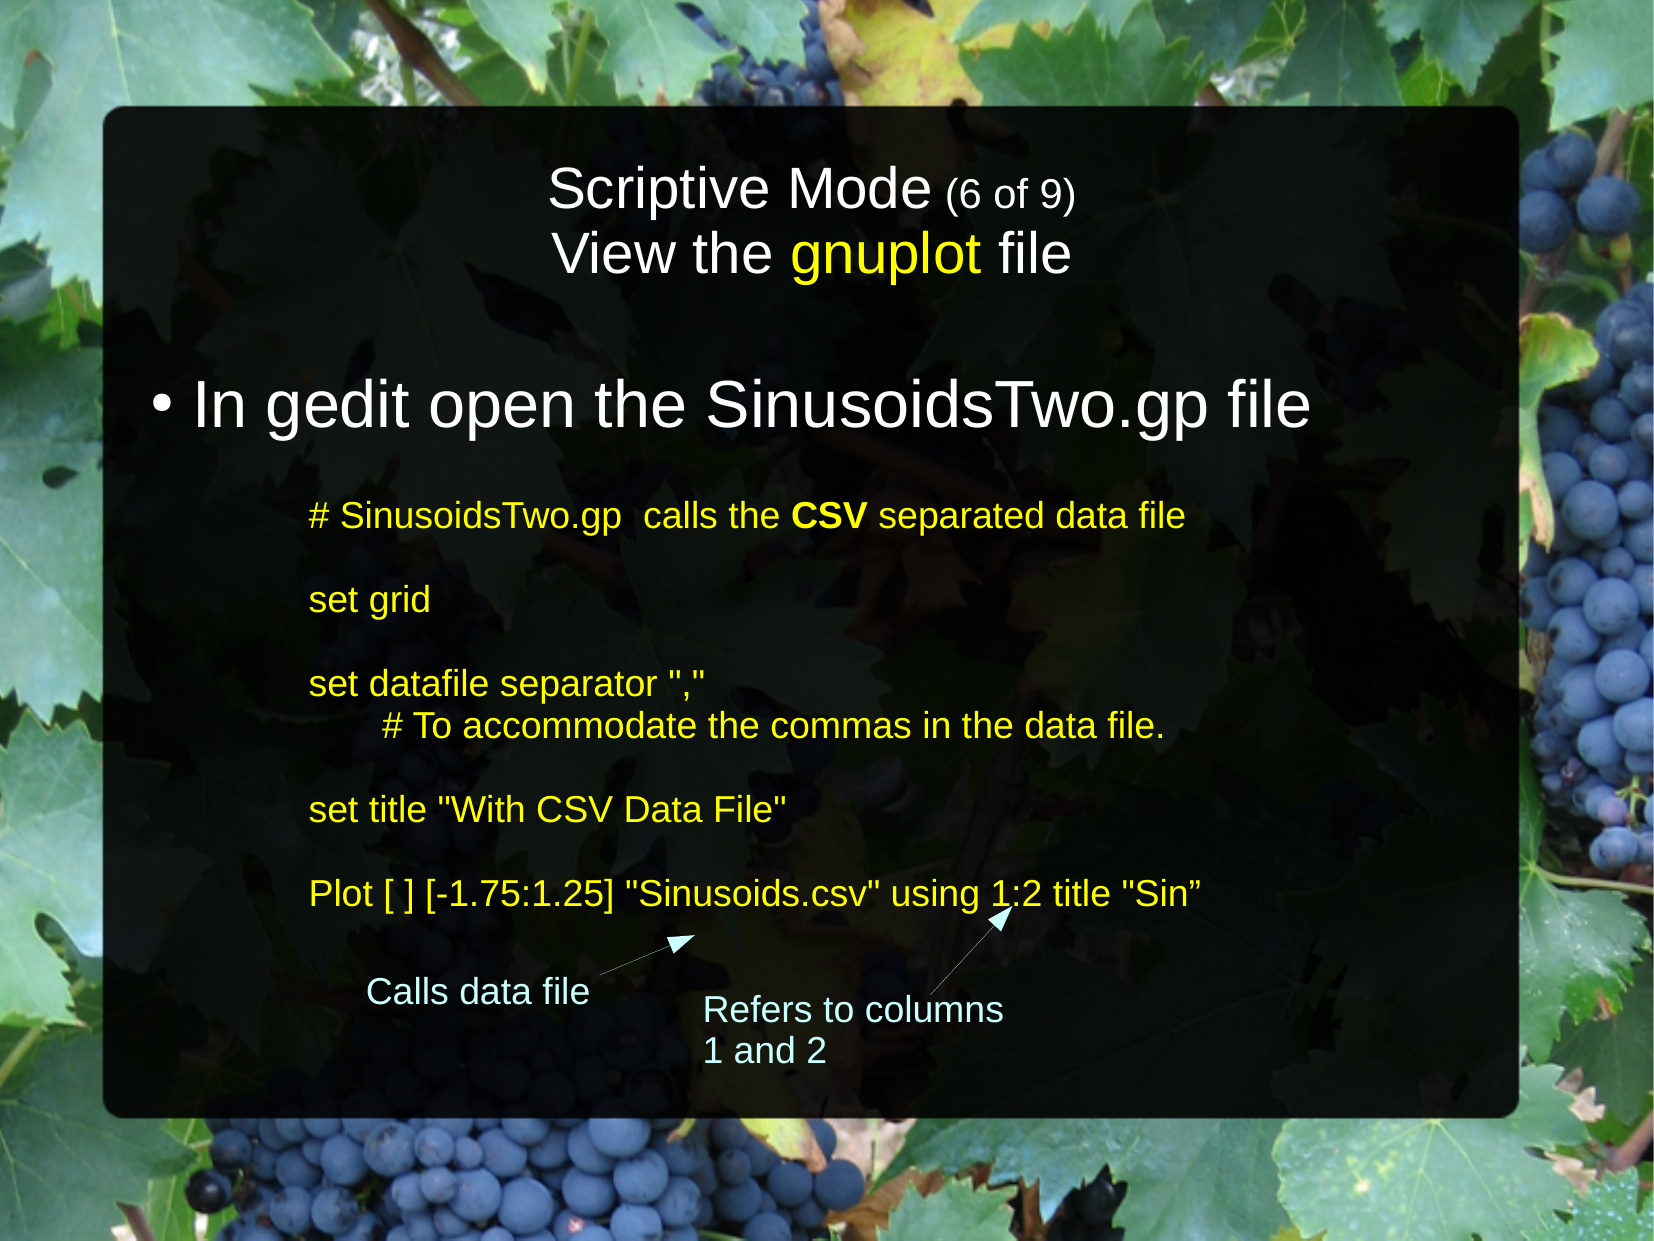

# Scriptive Mode (6 of 9) View the gnuplot file
 In gedit open the SinusoidsTwo.gp file
# SinusoidsTwo.gp calls the CSV separated data file
set grid
set datafile separator ","
 # To accommodate the commas in the data file.
set title "With CSV Data File"
Plot [ ] [-1.75:1.25] "Sinusoids.csv" using 1:2 title "Sin”
Calls data file
Refers to columns 1 and 2